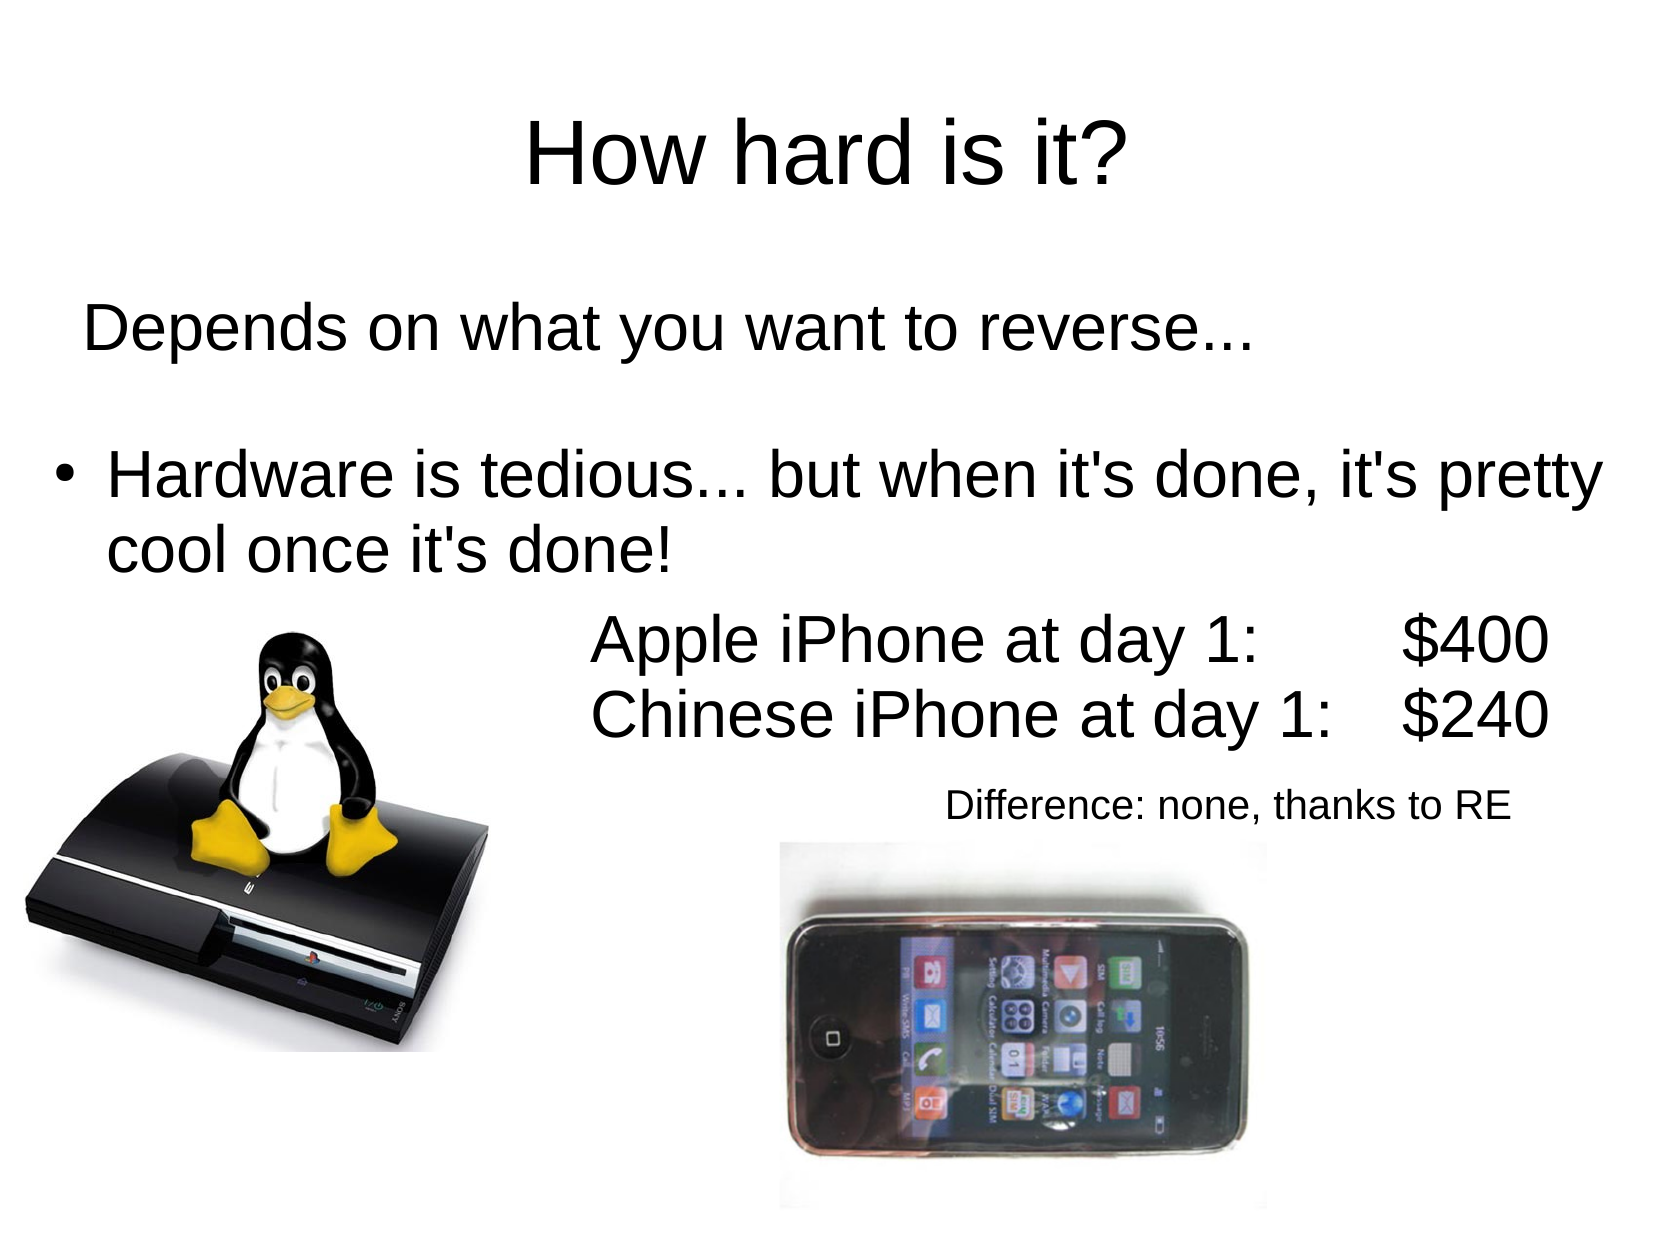

# How hard is it?
Depends on what you want to reverse...
Hardware is tedious... but when it's done, it's pretty cool once it's done!
Apple iPhone at day 1:		$400
Chinese iPhone at day 1:	$240
Difference: none, thanks to RE